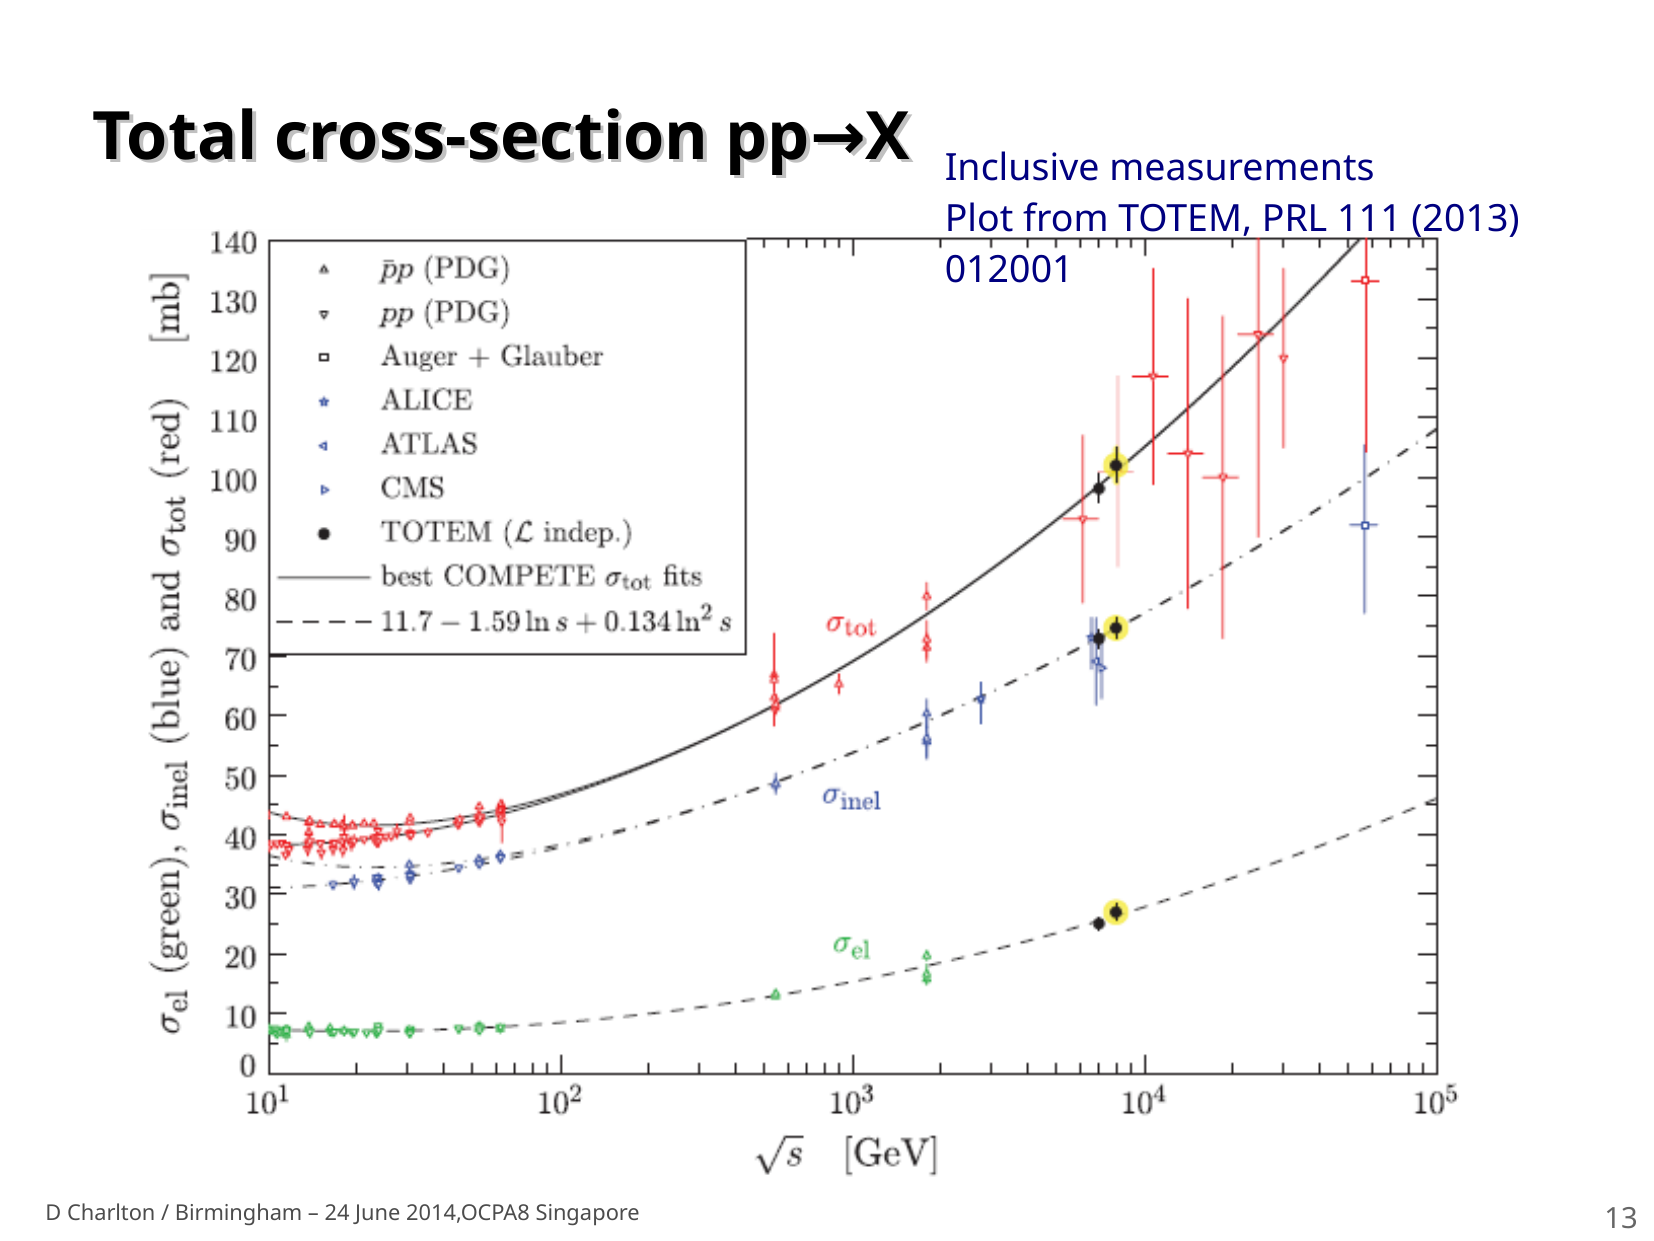

Total cross-section pp→X
Inclusive measurements
Plot from TOTEM, PRL 111 (2013) 012001